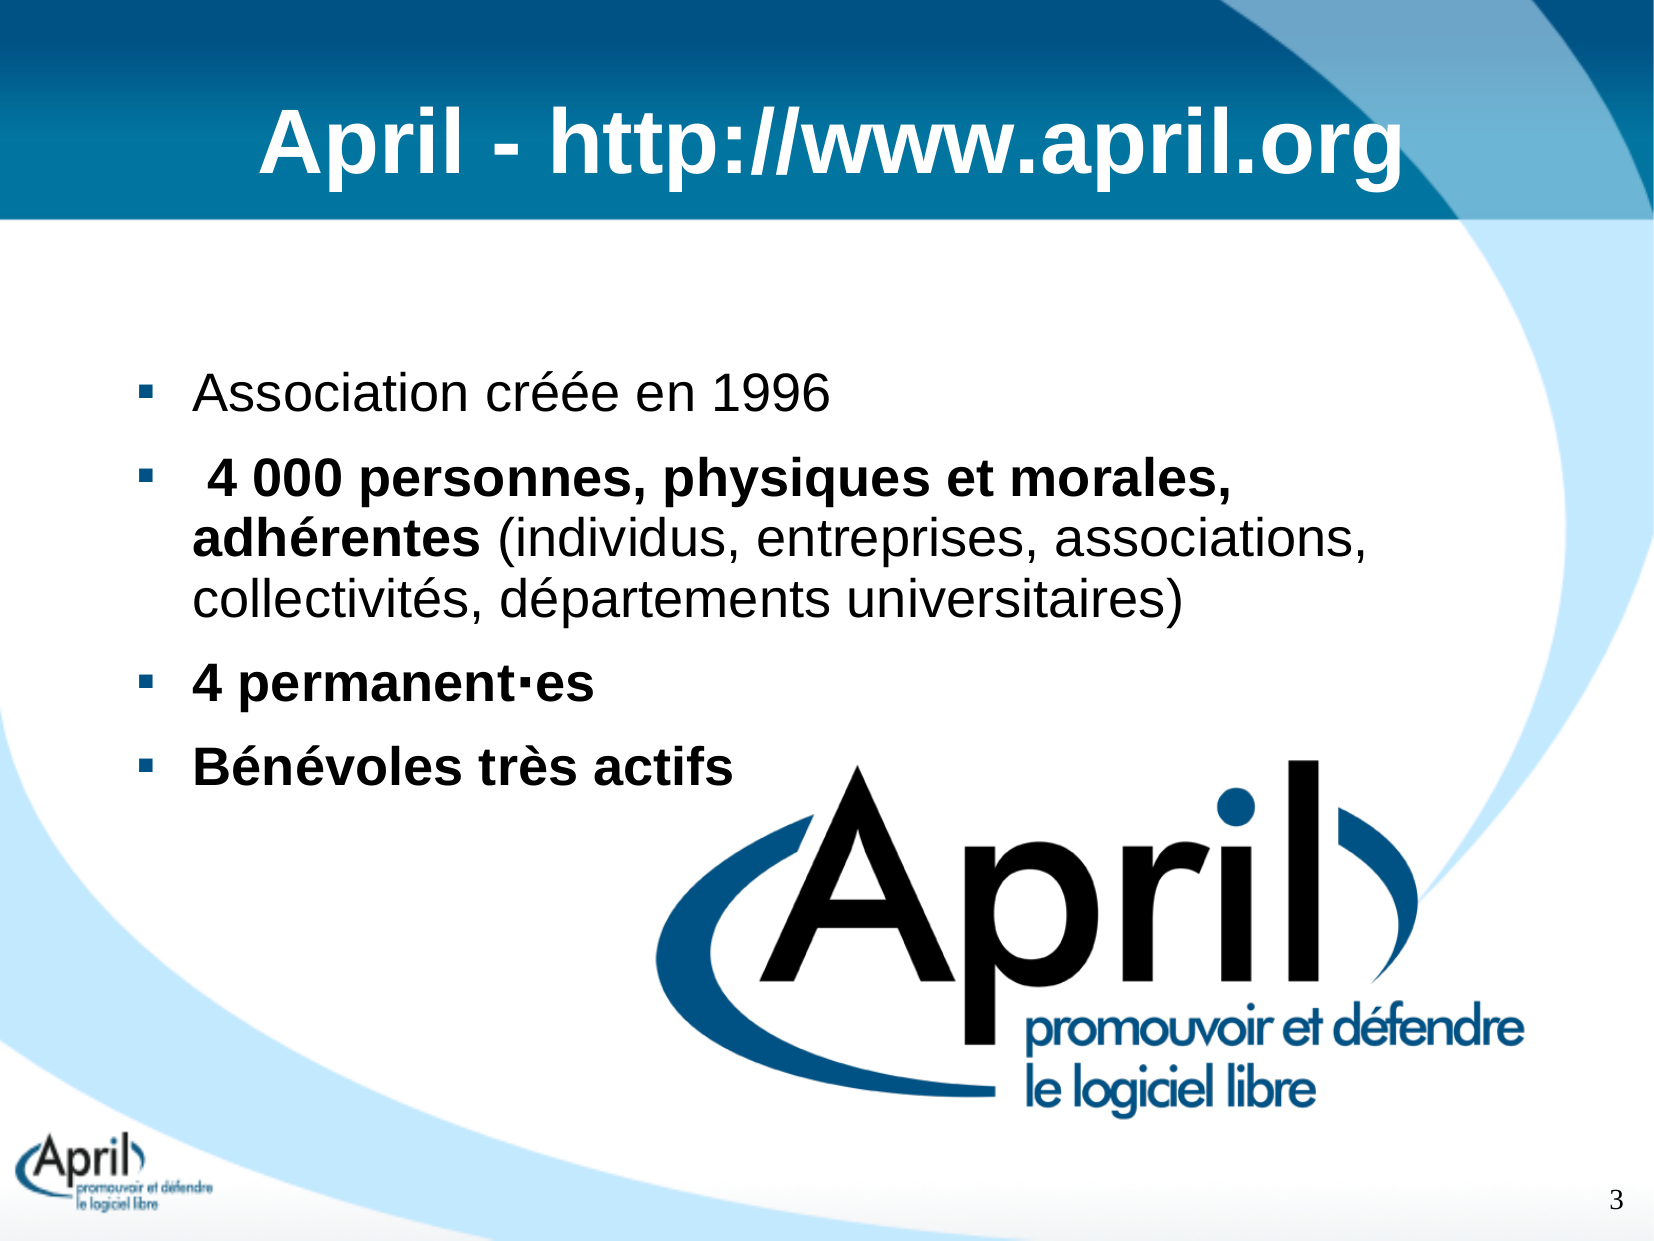

# April - http://www.april.org
Association créée en 1996
 4 000 personnes, physiques et morales, adhérentes (individus, entreprises, associations, collectivités, départements universitaires)
4 permanent⋅es
Bénévoles très actifs
3